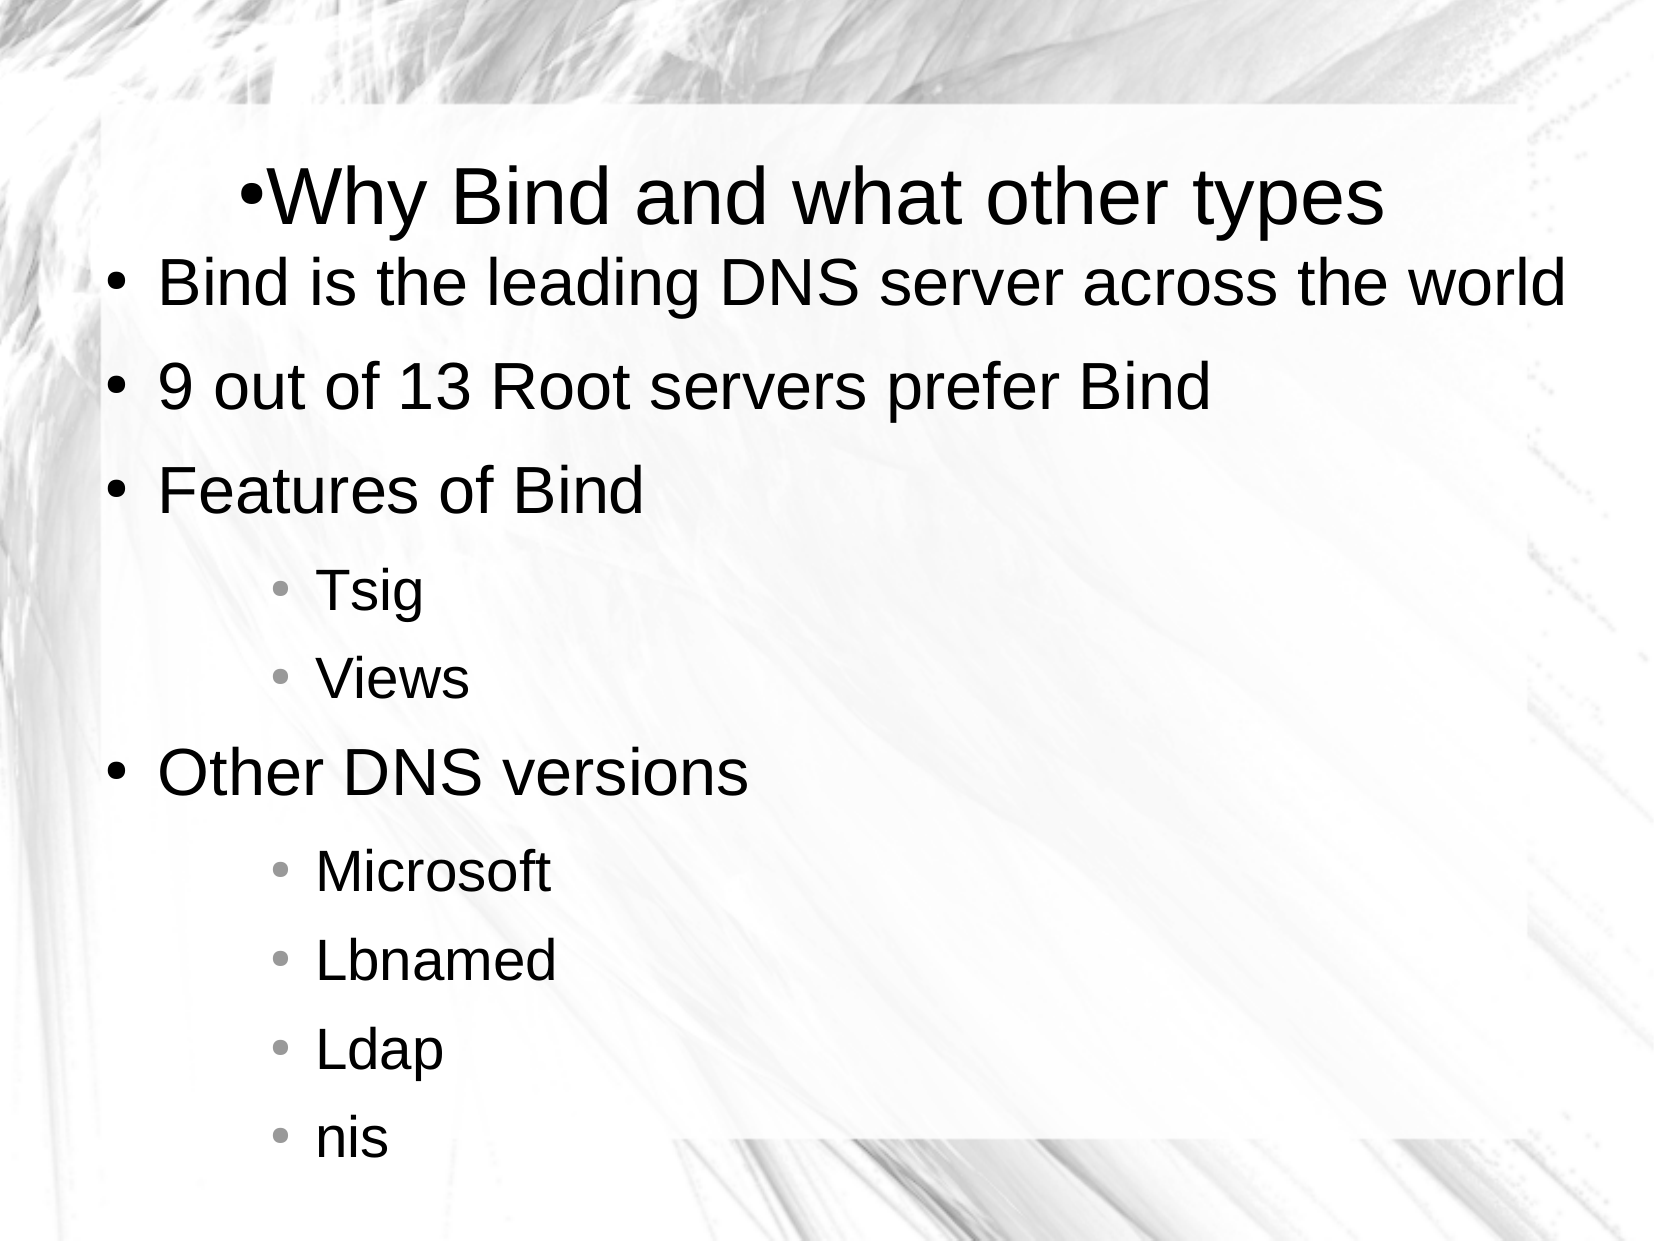

# Why Bind and what other types
Bind is the leading DNS server across the world
9 out of 13 Root servers prefer Bind
Features of Bind
Tsig
Views
Other DNS versions
Microsoft
Lbnamed
Ldap
nis